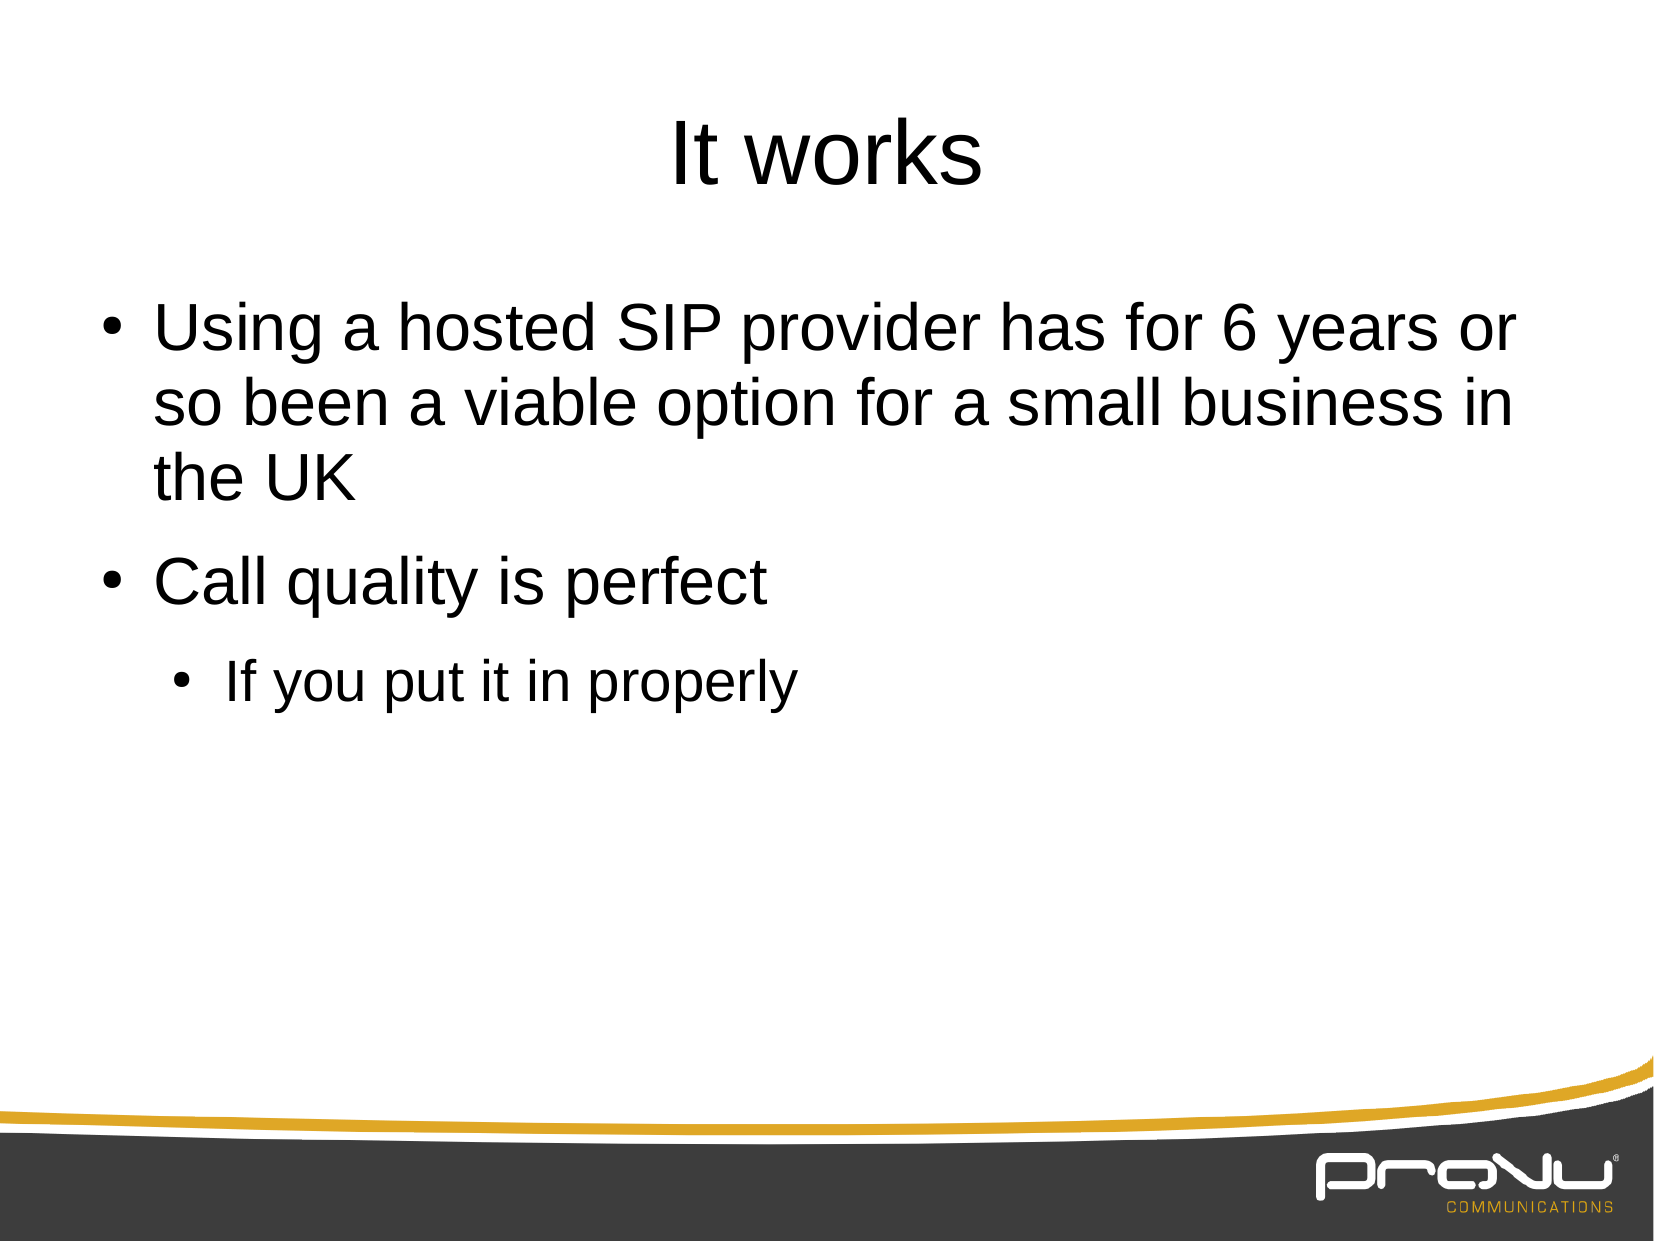

# It works
Using a hosted SIP provider has for 6 years or so been a viable option for a small business in the UK
Call quality is perfect
If you put it in properly